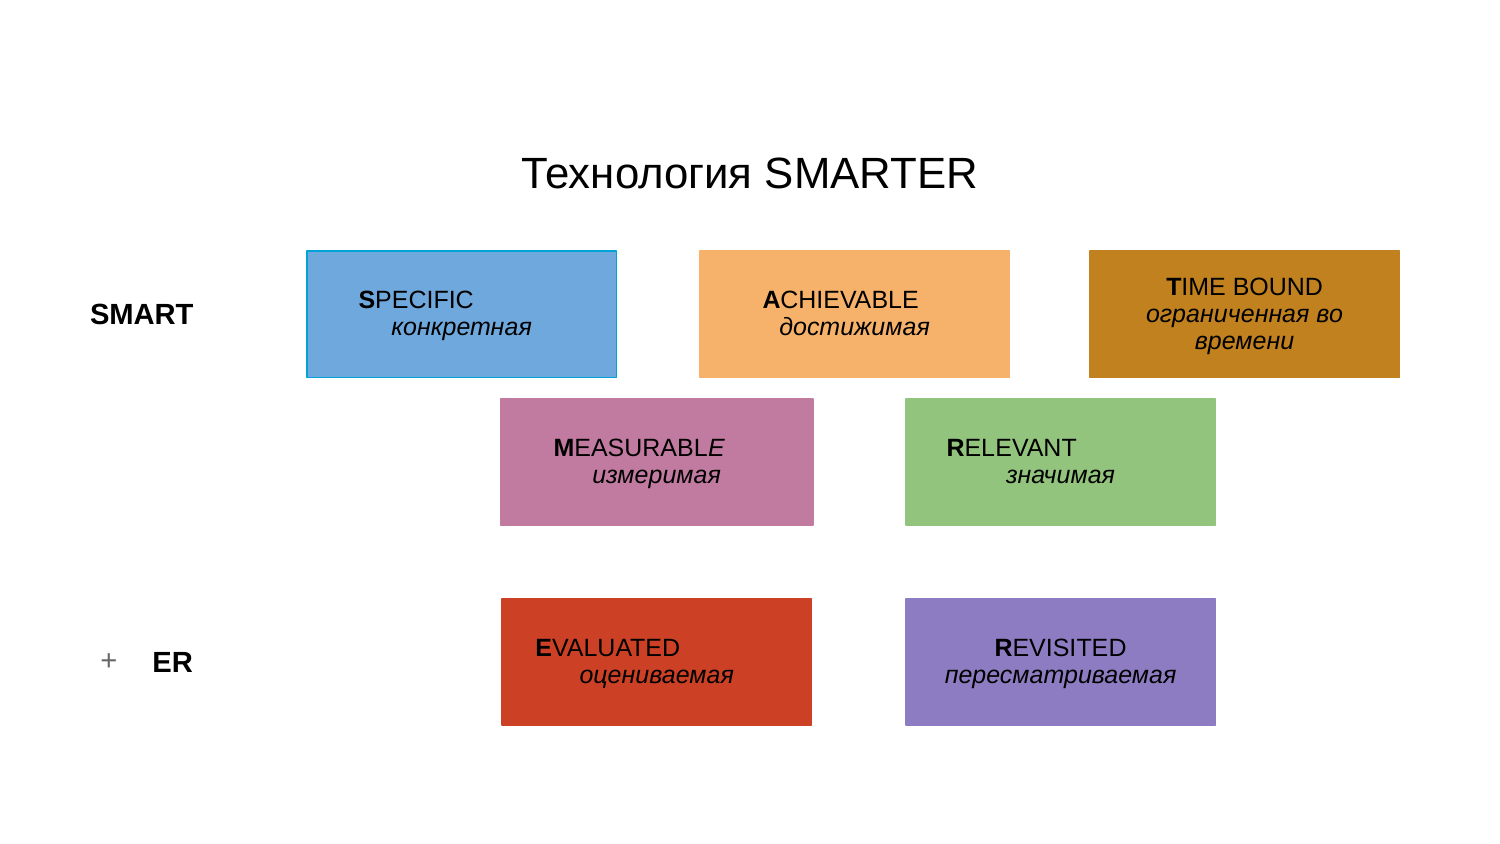

Технология SMARTER
ACHIEVABLE достижимая
TIME BOUND ограниченная во времени
SPECIFIC конкретная
SMART
MEASURABLE измеримая
RELEVANT значимая
EVALUATED оцениваемая
REVISITED
пересматриваемая
ER